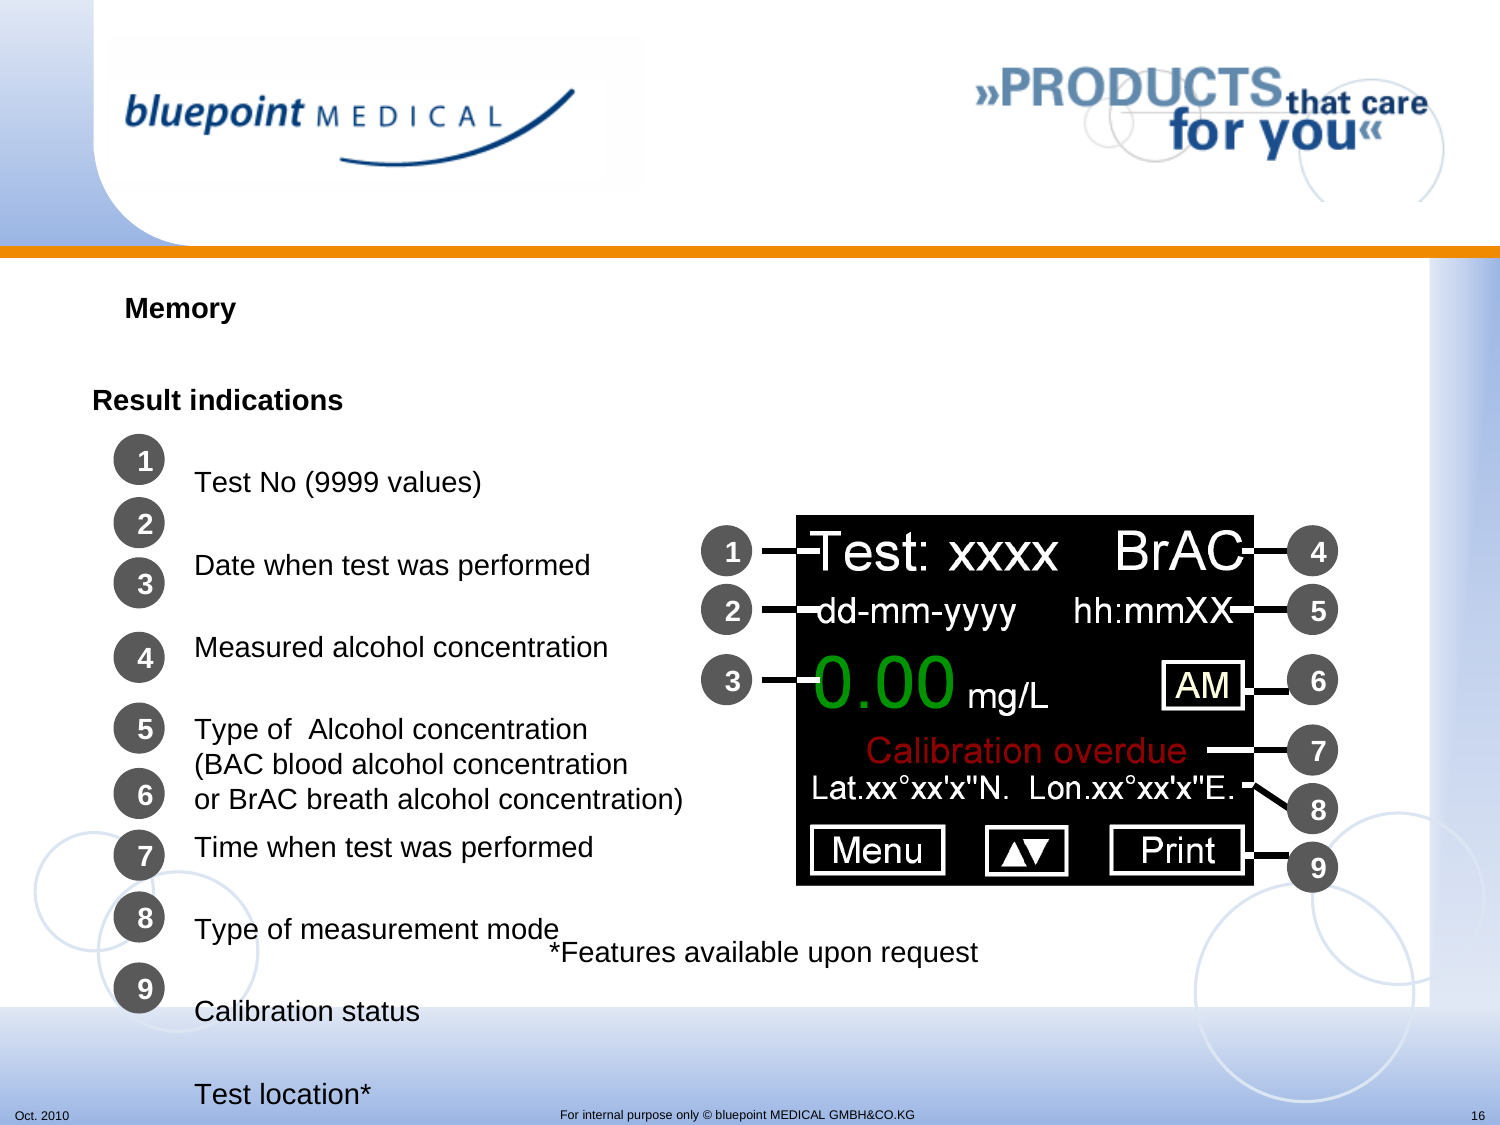

Memory
Result indications
	Test No (9999 values)
	Date when test was performed
	Measured alcohol concentration
	Type of Alcohol concentration
	(BAC blood alcohol concentration
	or BrAC breath alcohol concentration)
	Time when test was performed
	Type of measurement mode
	Calibration status
	Test location*
	Print option*
1
2
1
4
3
2
5
4
3
6
5
7
6
8
7
9
8
 *Features available upon request
9